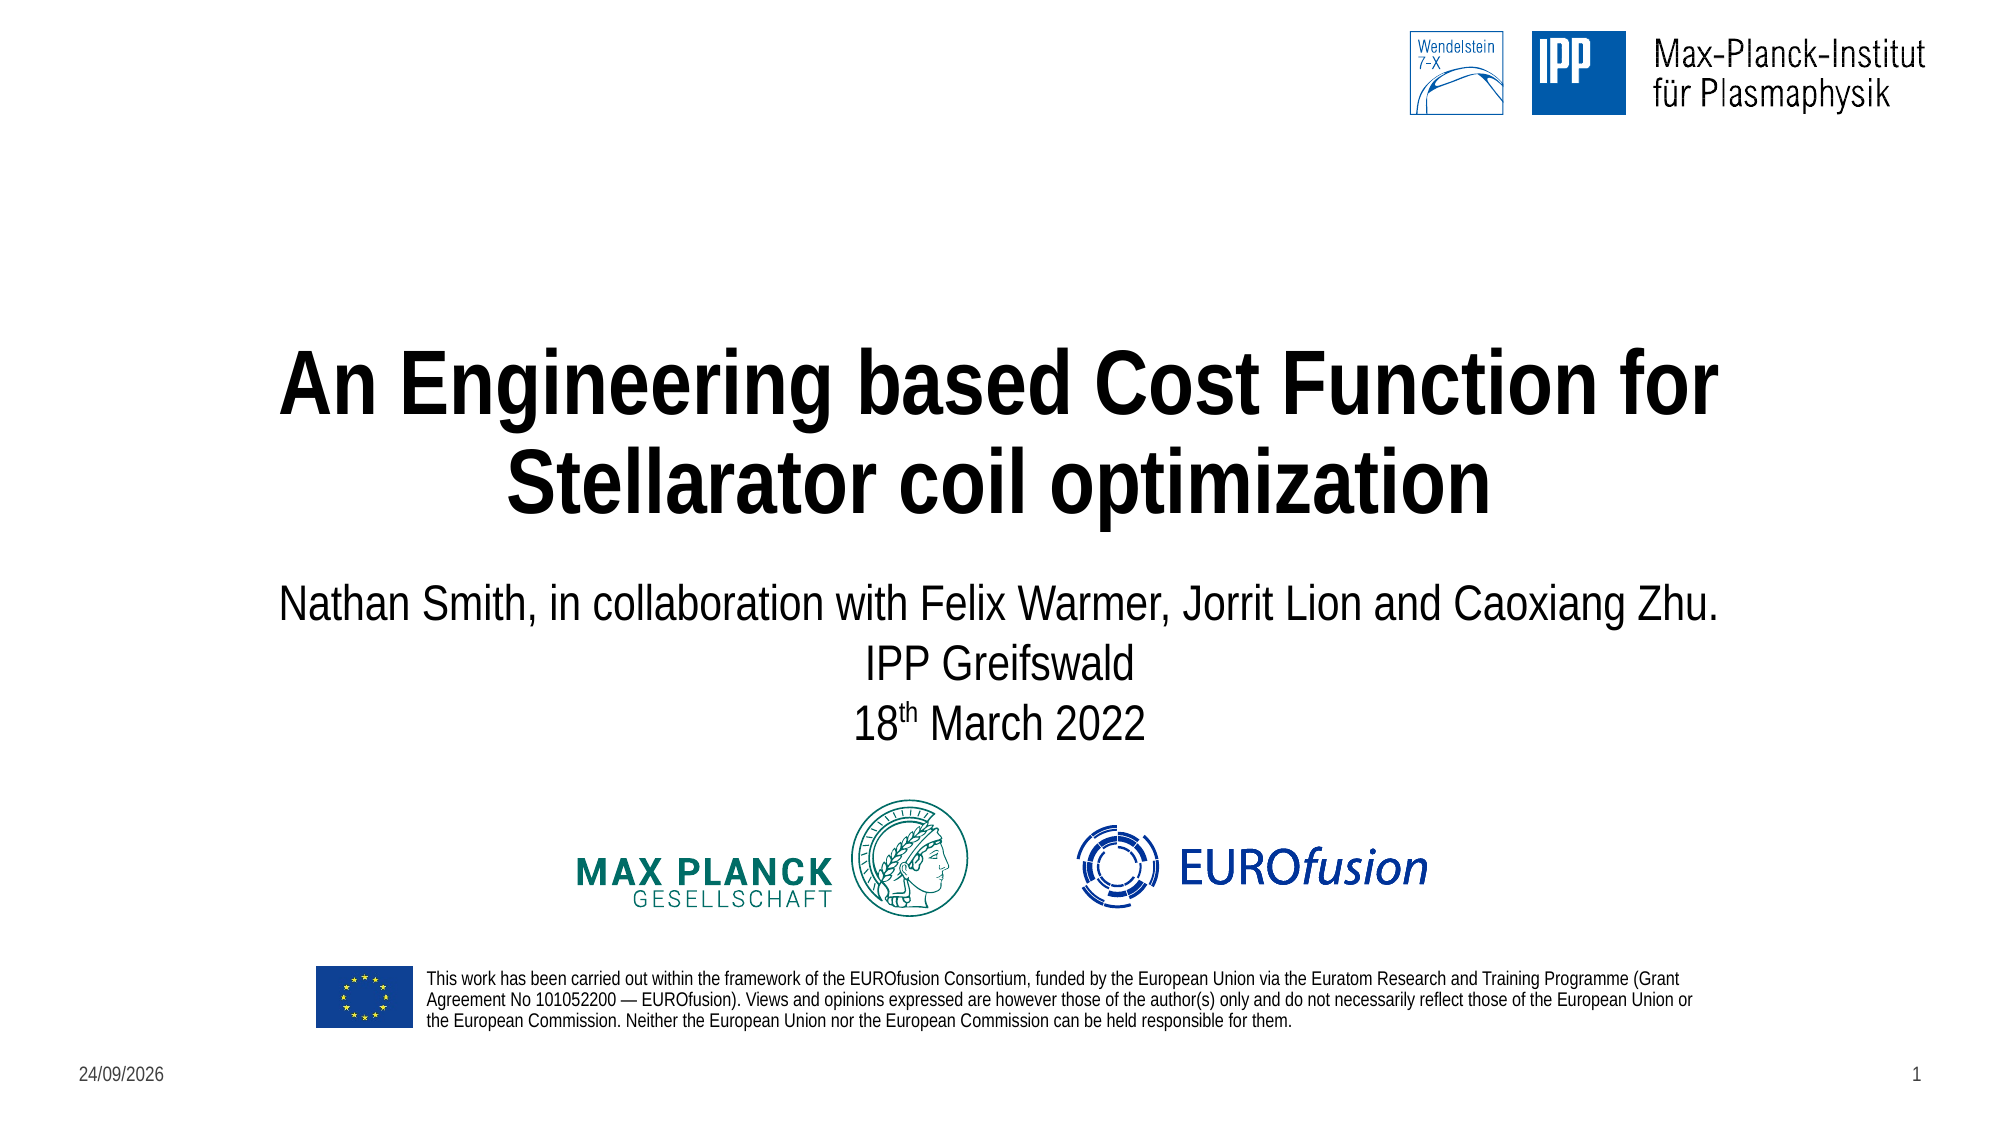

An Engineering based Cost Function for Stellarator coil optimization
# Nathan Smith, in collaboration with Felix Warmer, Jorrit Lion and Caoxiang Zhu.
IPP Greifswald
18th March 2022